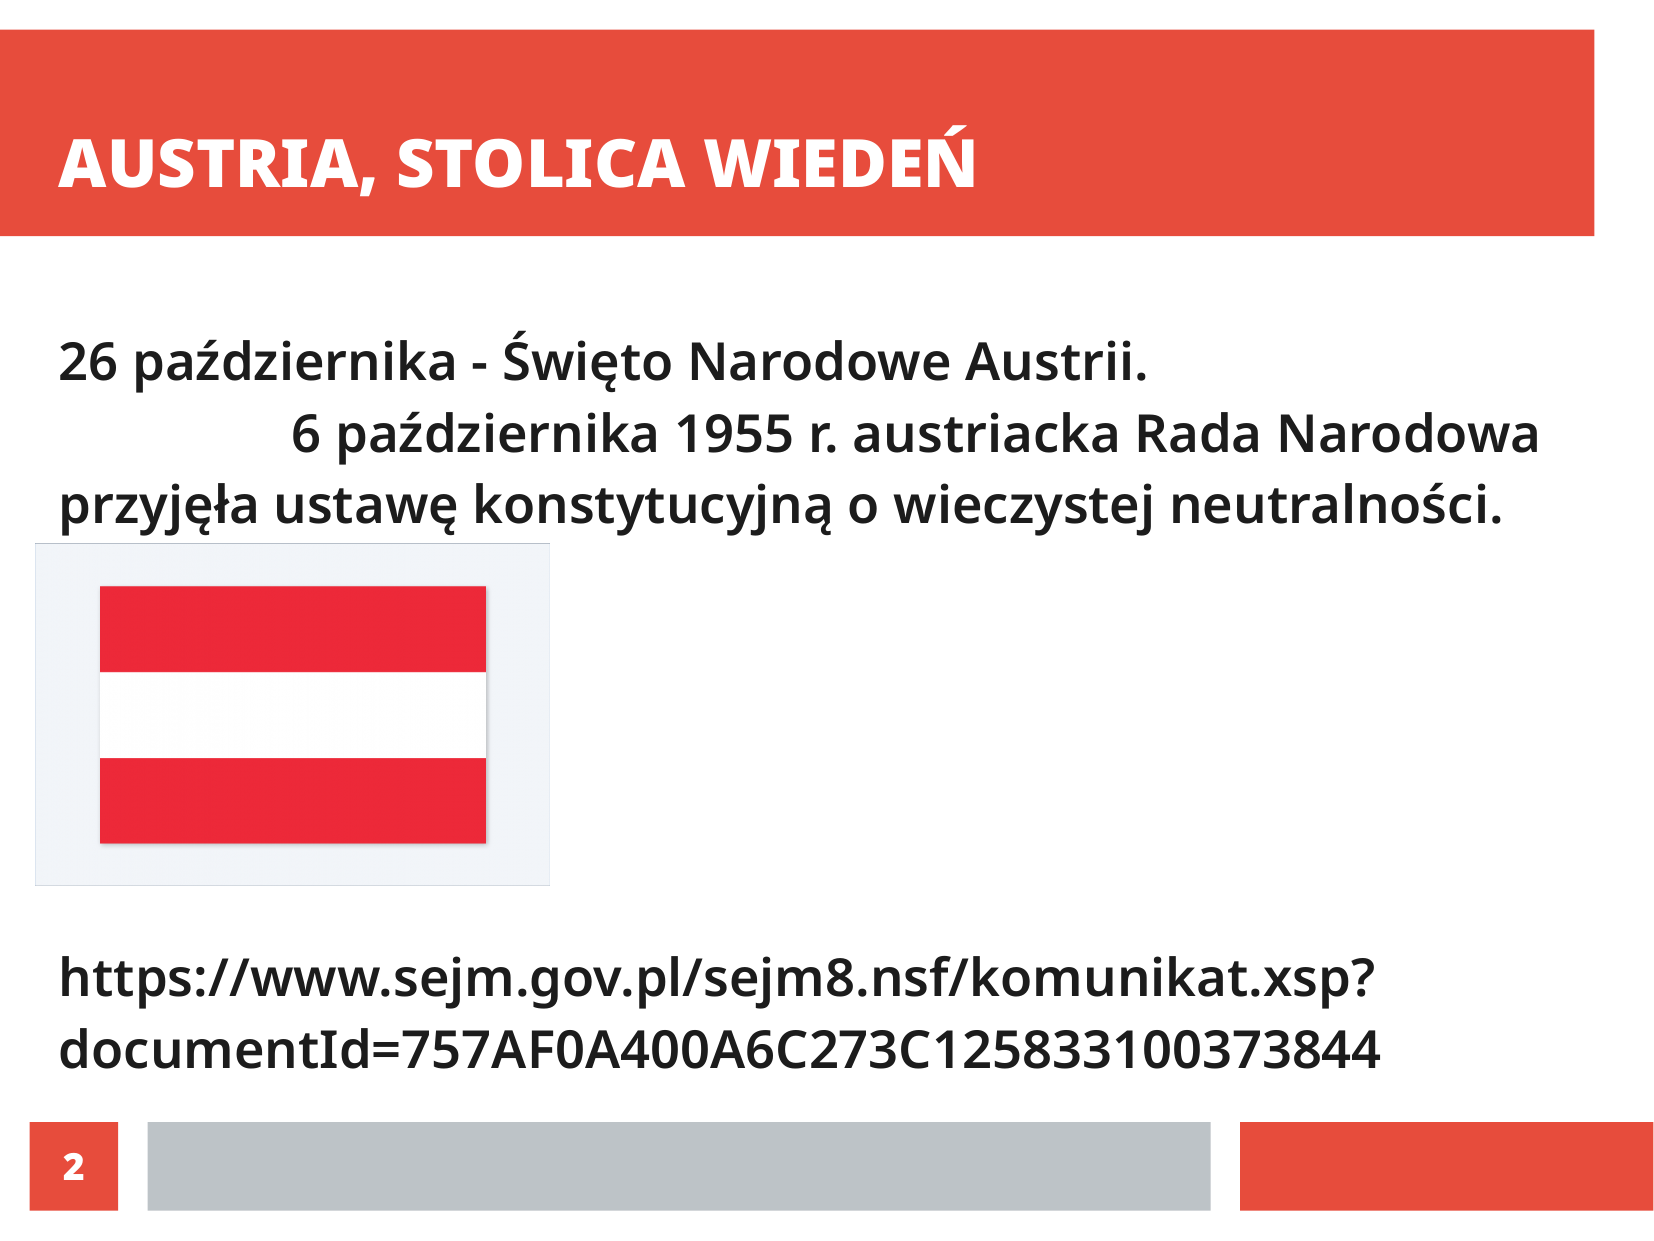

# AUSTRIA, STOLICA WIEDEŃ
26 października - Święto Narodowe Austrii. 6 października 1955 r. austriacka Rada Narodowa przyjęła ustawę konstytucyjną o wieczystej neutralności.
https://www.sejm.gov.pl/sejm8.nsf/komunikat.xsp?documentId=757AF0A400A6C273C125833100373844
2